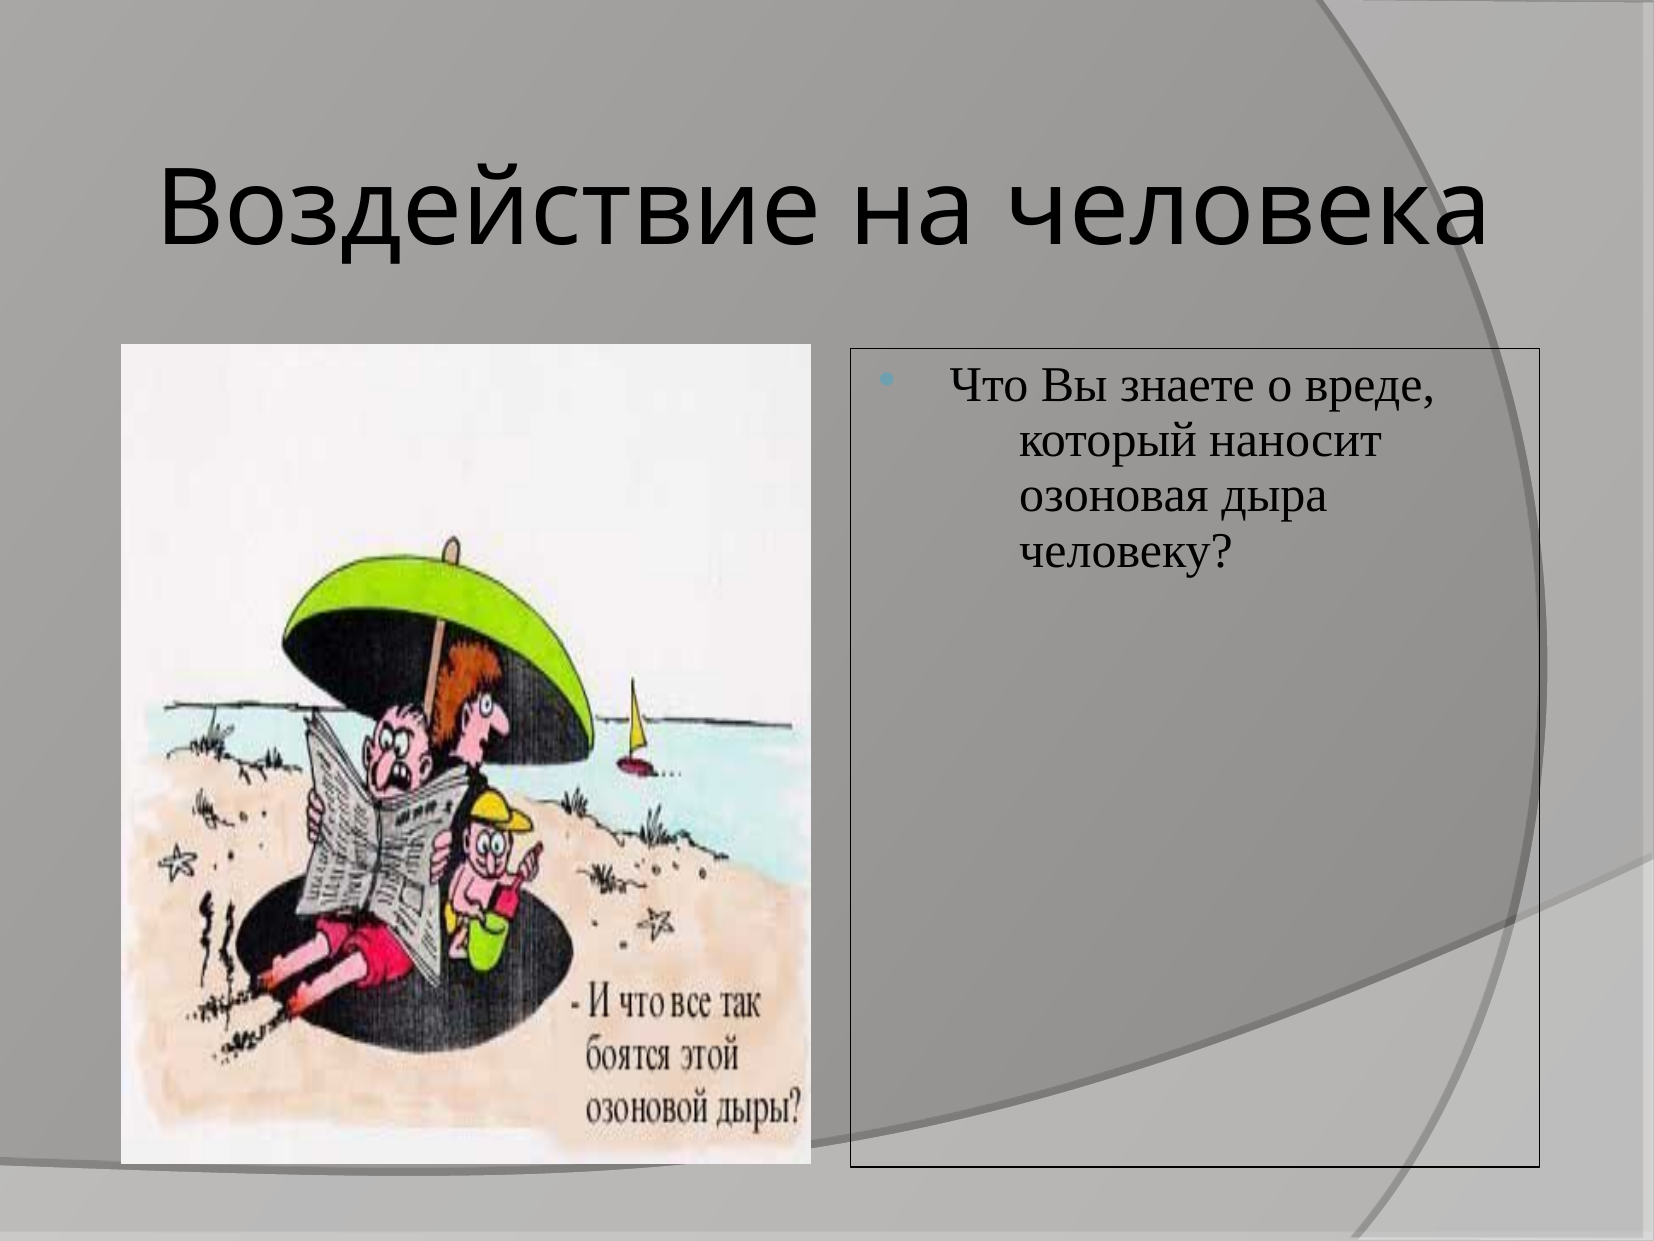

# Воздействие на человека
Что Вы знаете о вреде, который наносит озоновая дыра человеку?